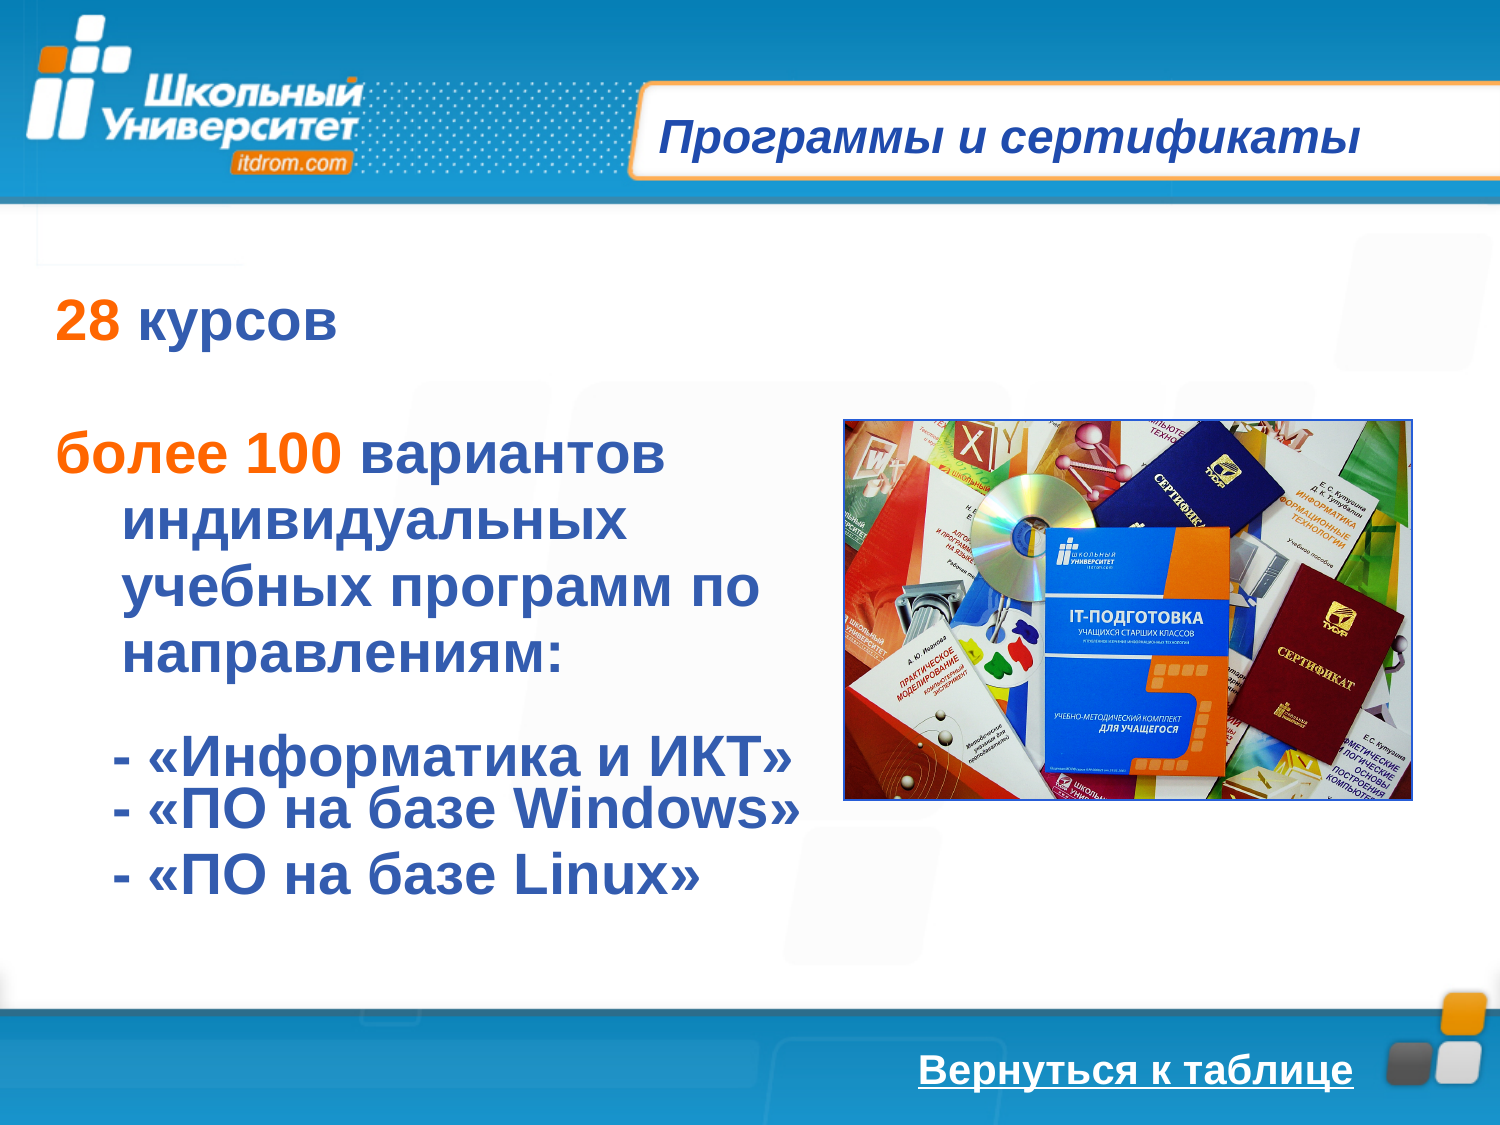

# Программы и сертификаты
28 курсов
более 100 вариантов
 индивидуальных
 учебных программ по
 направлениям:
- «Информатика и ИКТ»
- «ПО на базе Windows»
	- «ПО на базе Linux»
Вернуться к таблице